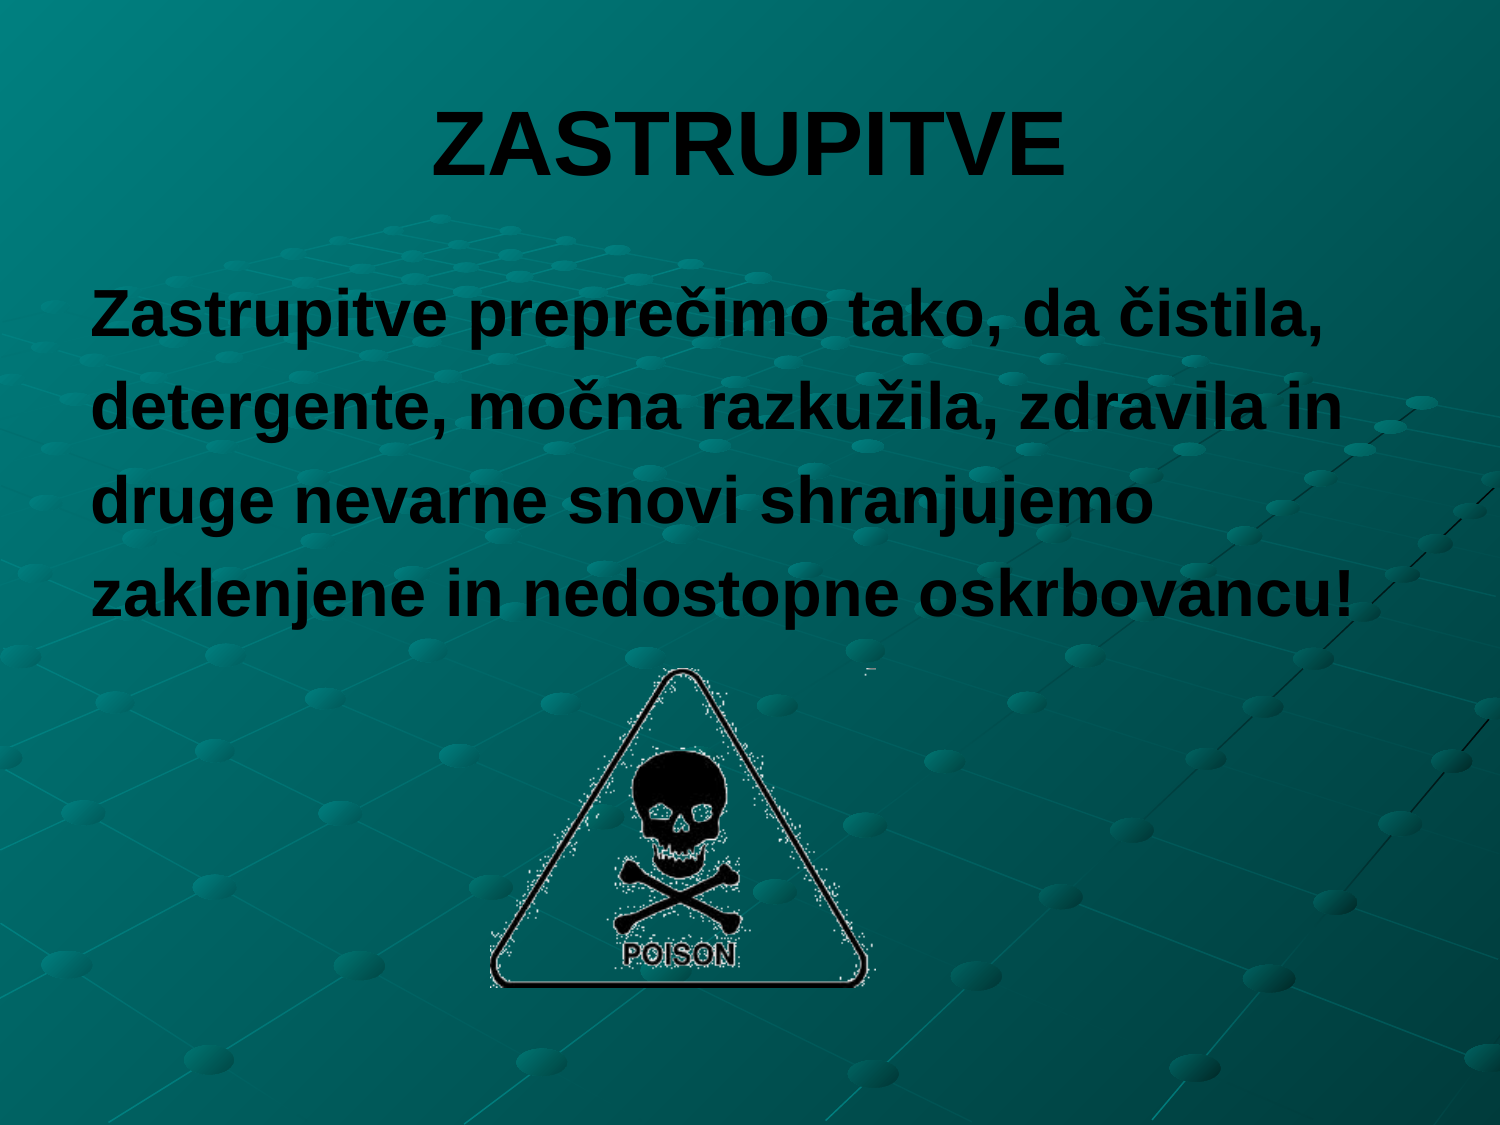

# ZASTRUPITVE
Zastrupitve preprečimo tako, da čistila,
detergente, močna razkužila, zdravila in
druge nevarne snovi shranjujemo
zaklenjene in nedostopne oskrbovancu!